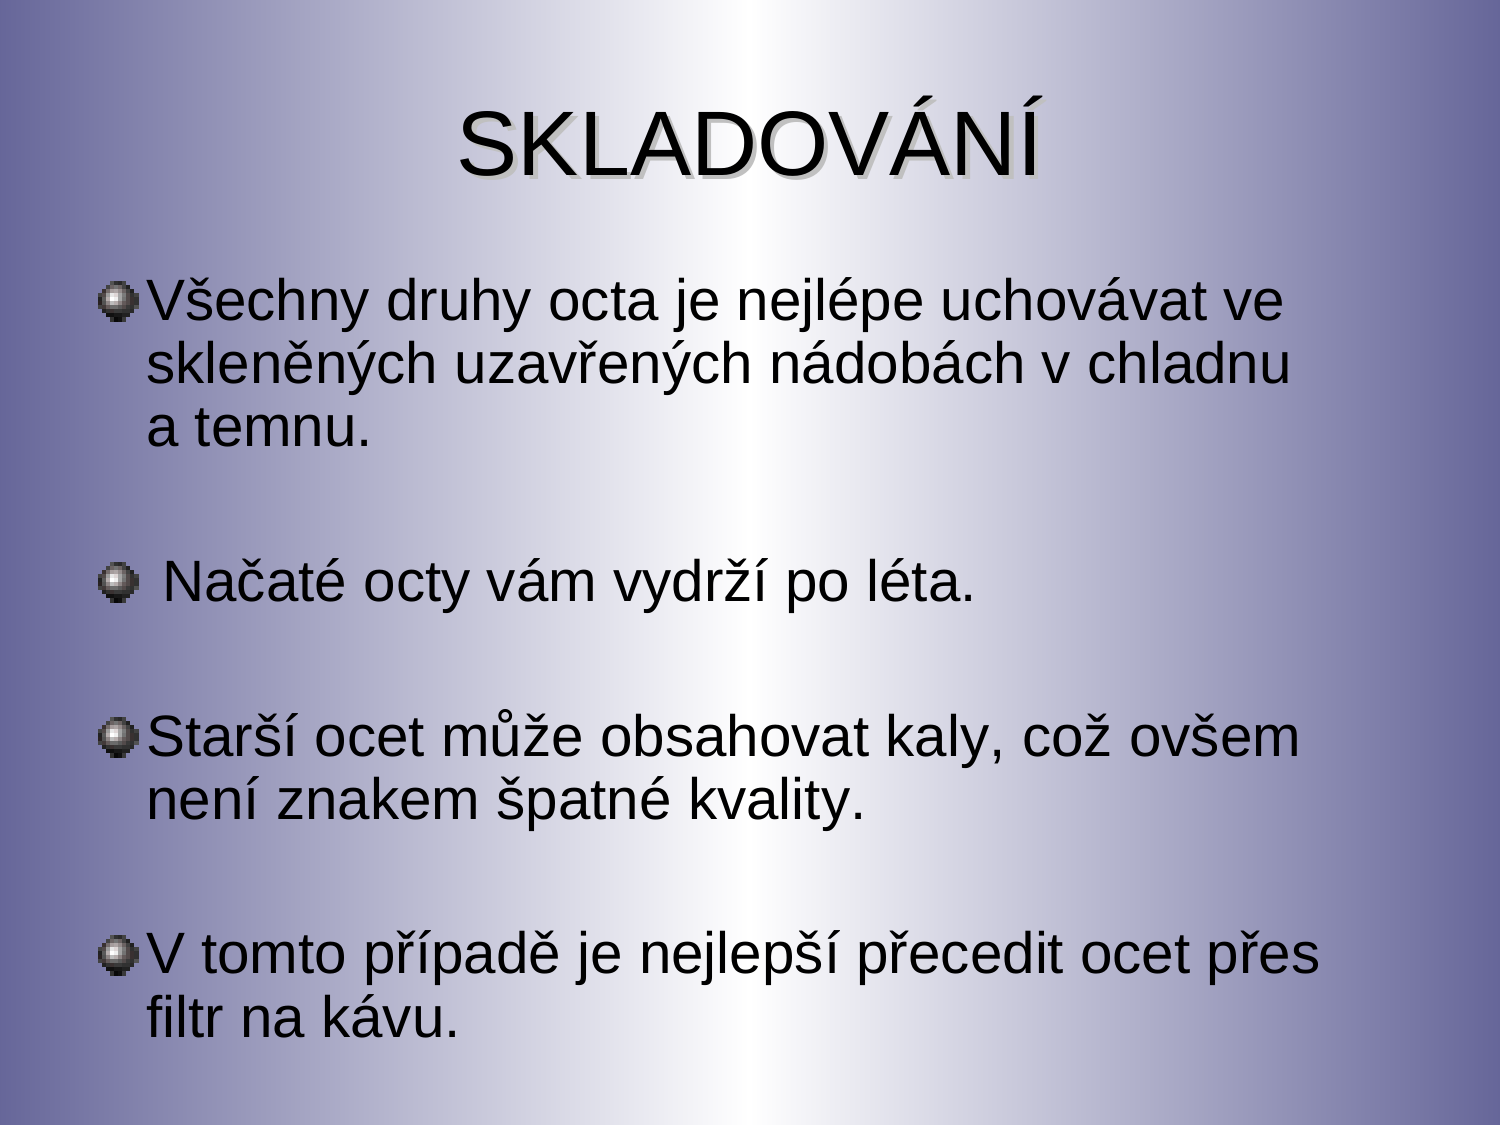

# SKLADOVÁNÍ
Všechny druhy octa je nejlépe uchovávat ve skleněných uzavřených nádobách v chladnu
a temnu.
 Načaté octy vám vydrží po léta.
Starší ocet může obsahovat kaly, což ovšem není znakem špatné kvality.
V tomto případě je nejlepší přecedit ocet přes filtr na kávu.